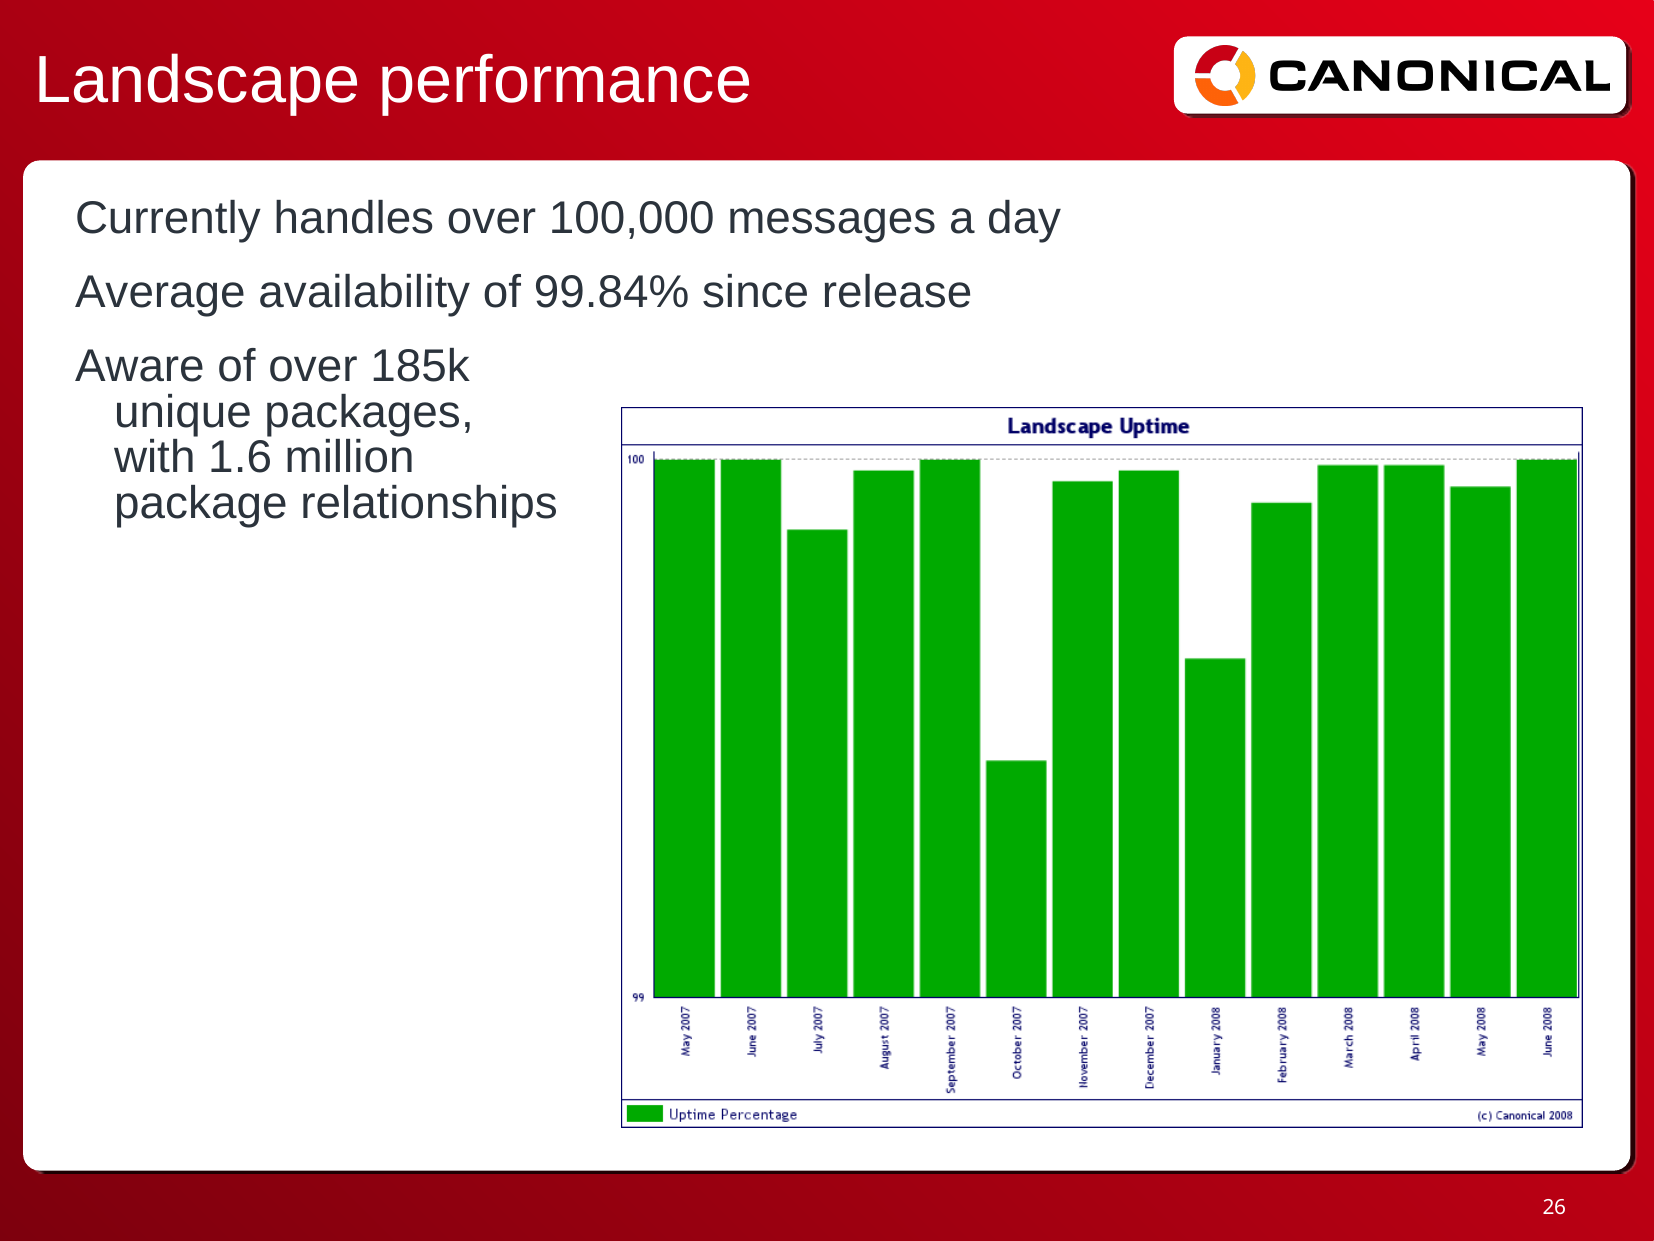

# Landscape performance
Currently handles over 100,000 messages a day
Average availability of 99.84% since release
Aware of over 185k
unique packages,
with 1.6 million
package relationships
26